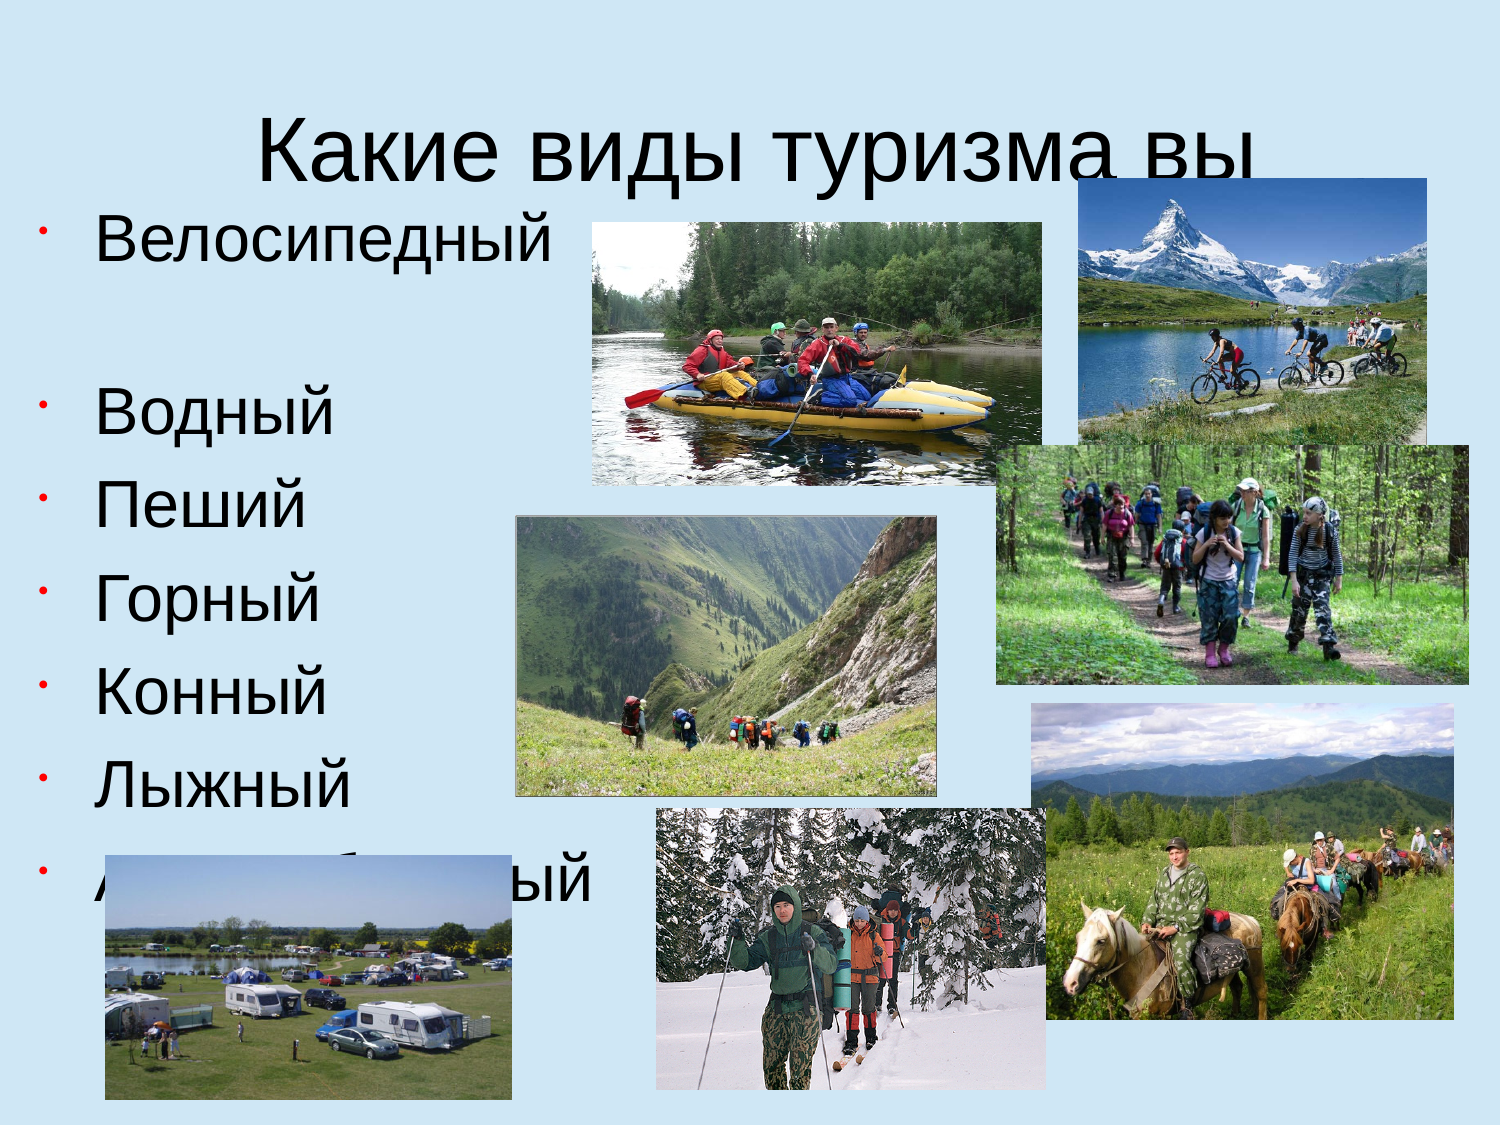

# Какие виды туризма вы знаете?
Велосипедный
Водный
Пеший
Горный
Конный
Лыжный
Автомобильный